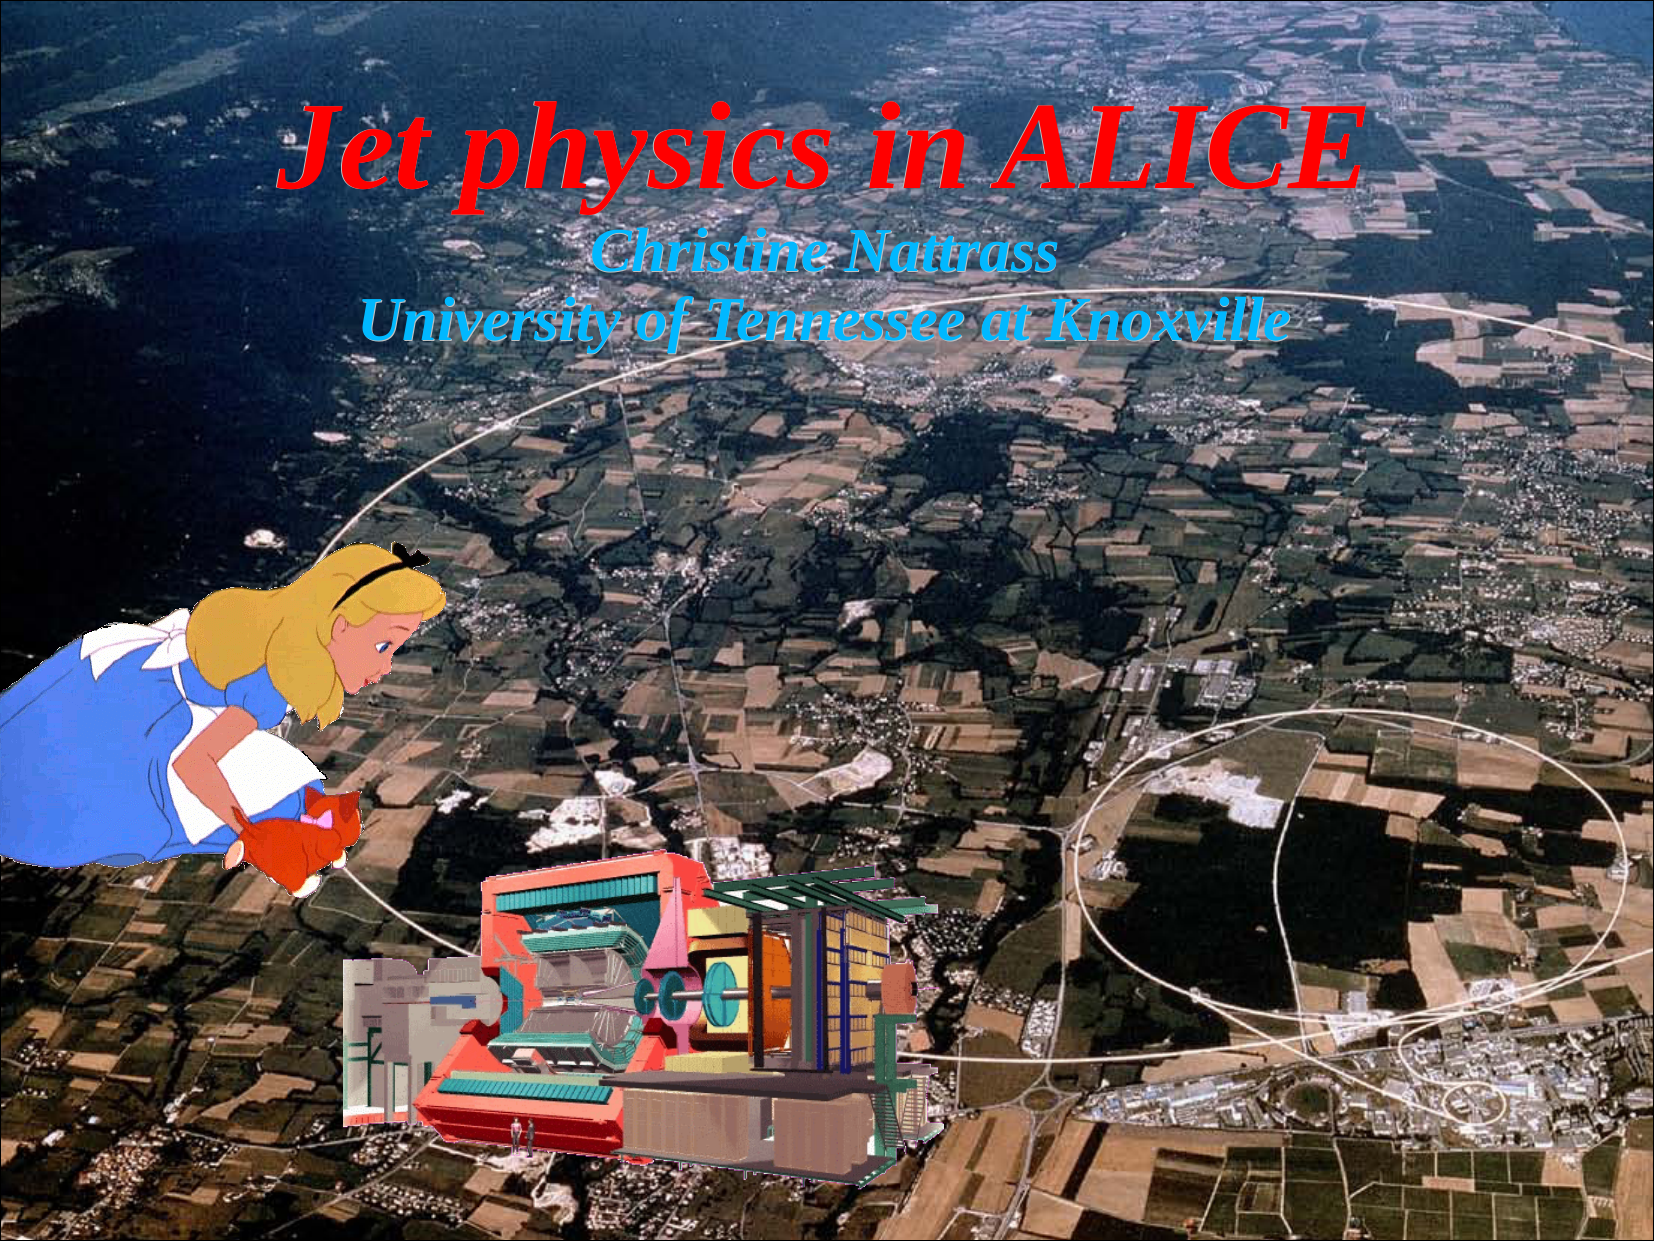

Jet physics in ALICE
Christine Nattrass
University of Tennessee at Knoxville